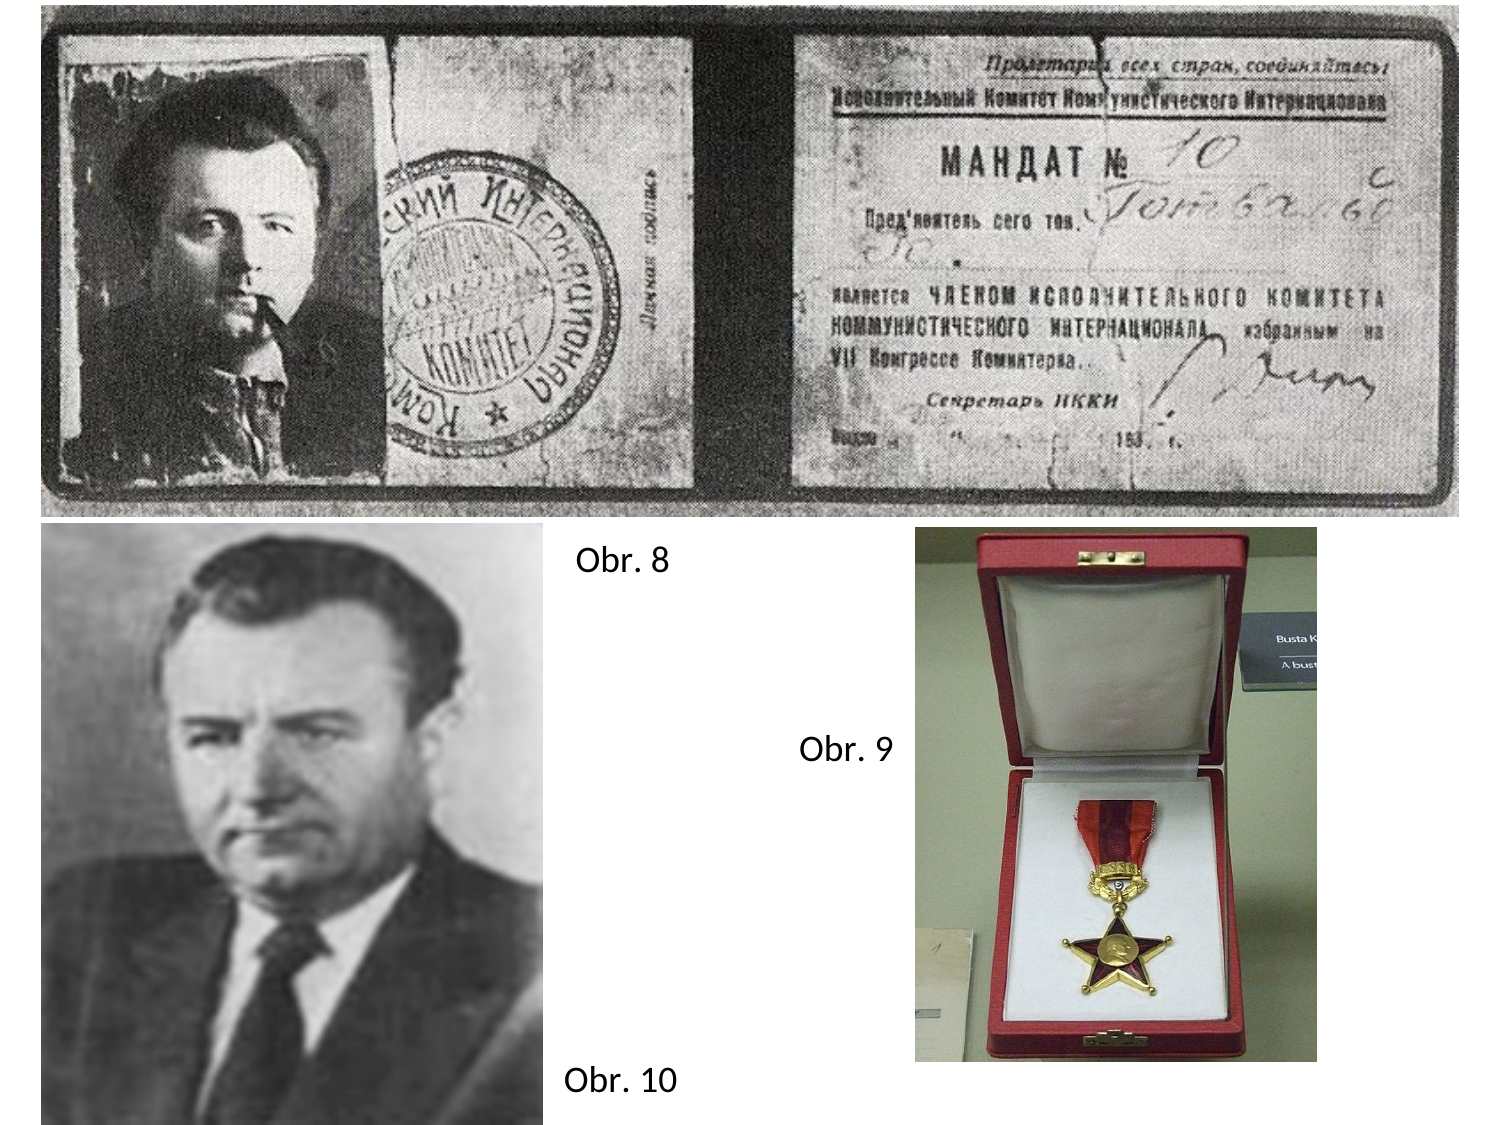

#
Obr. 8
Obr. 9
Obr. 10